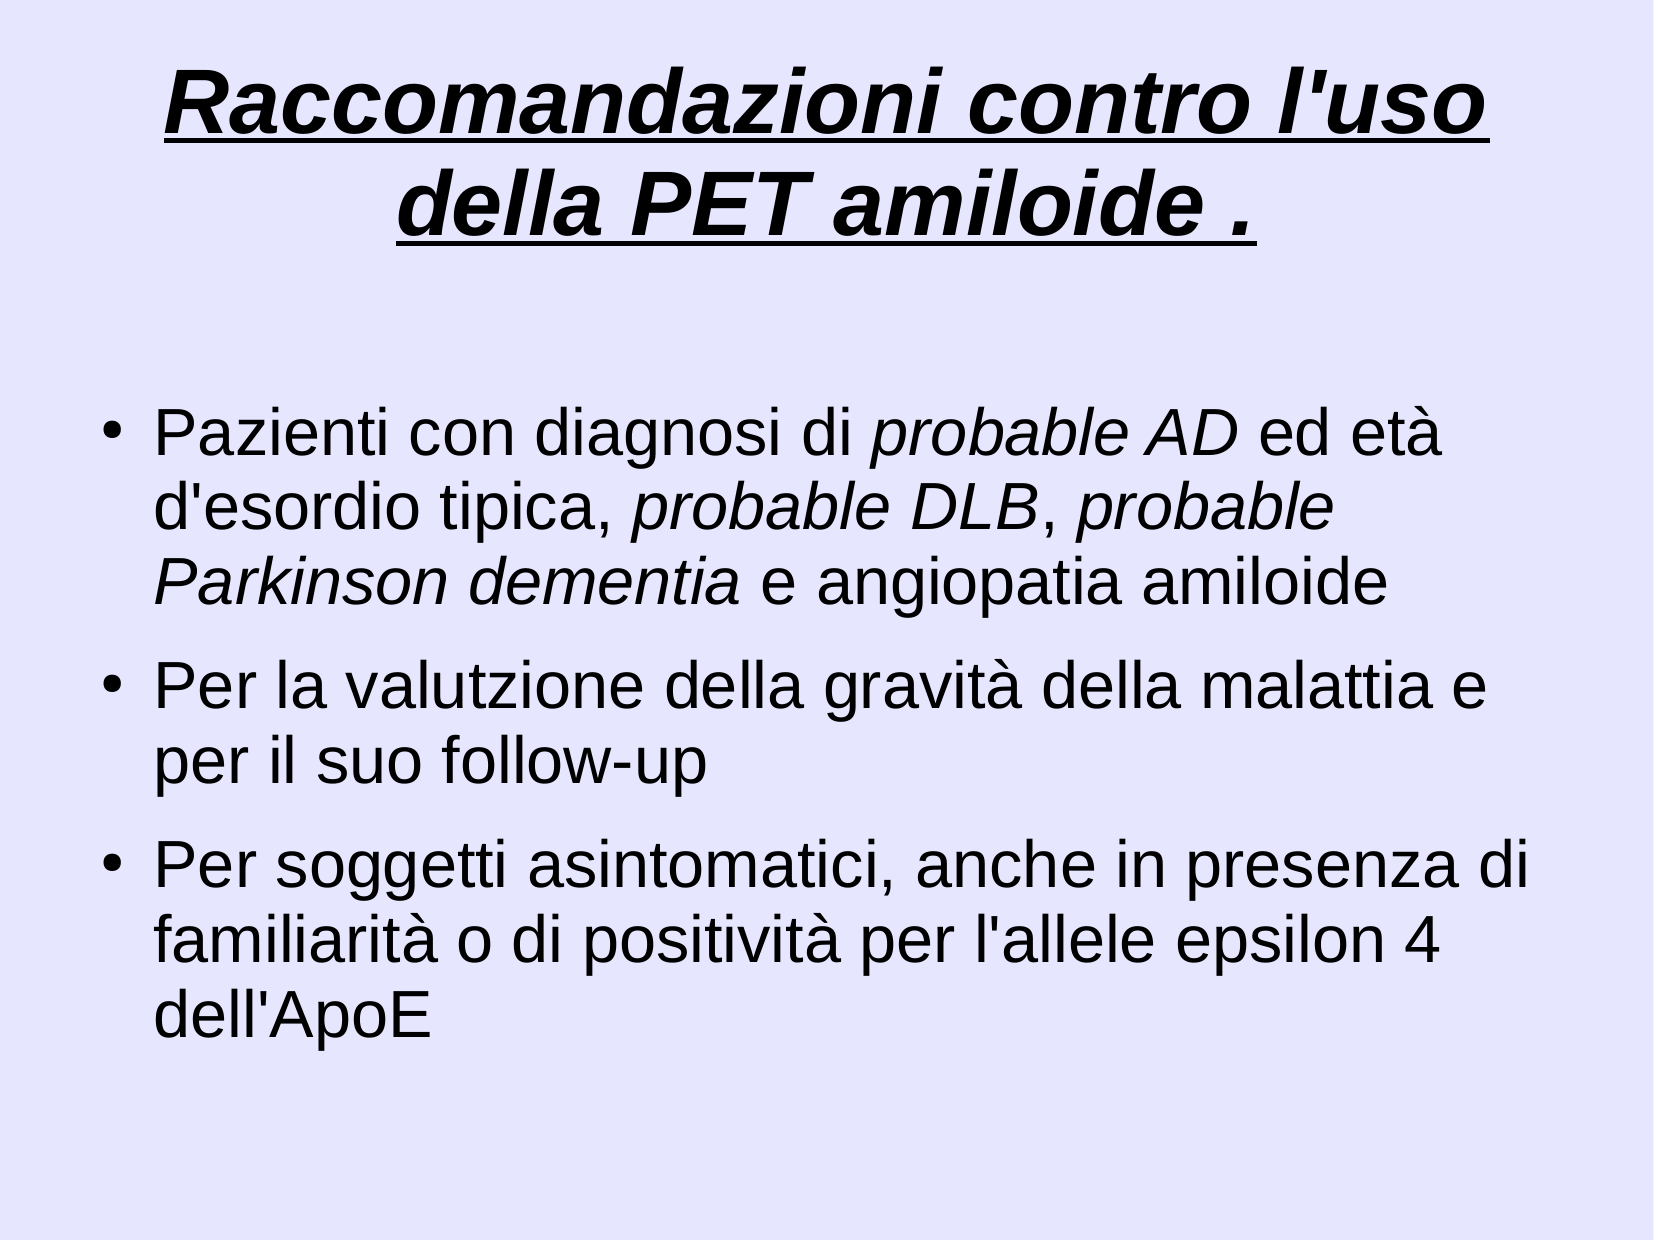

# Raccomandazioni contro l'uso della PET amiloide .
Pazienti con diagnosi di probable AD ed età d'esordio tipica, probable DLB, probable Parkinson dementia e angiopatia amiloide
Per la valutzione della gravità della malattia e per il suo follow-up
Per soggetti asintomatici, anche in presenza di familiarità o di positività per l'allele epsilon 4 dell'ApoE